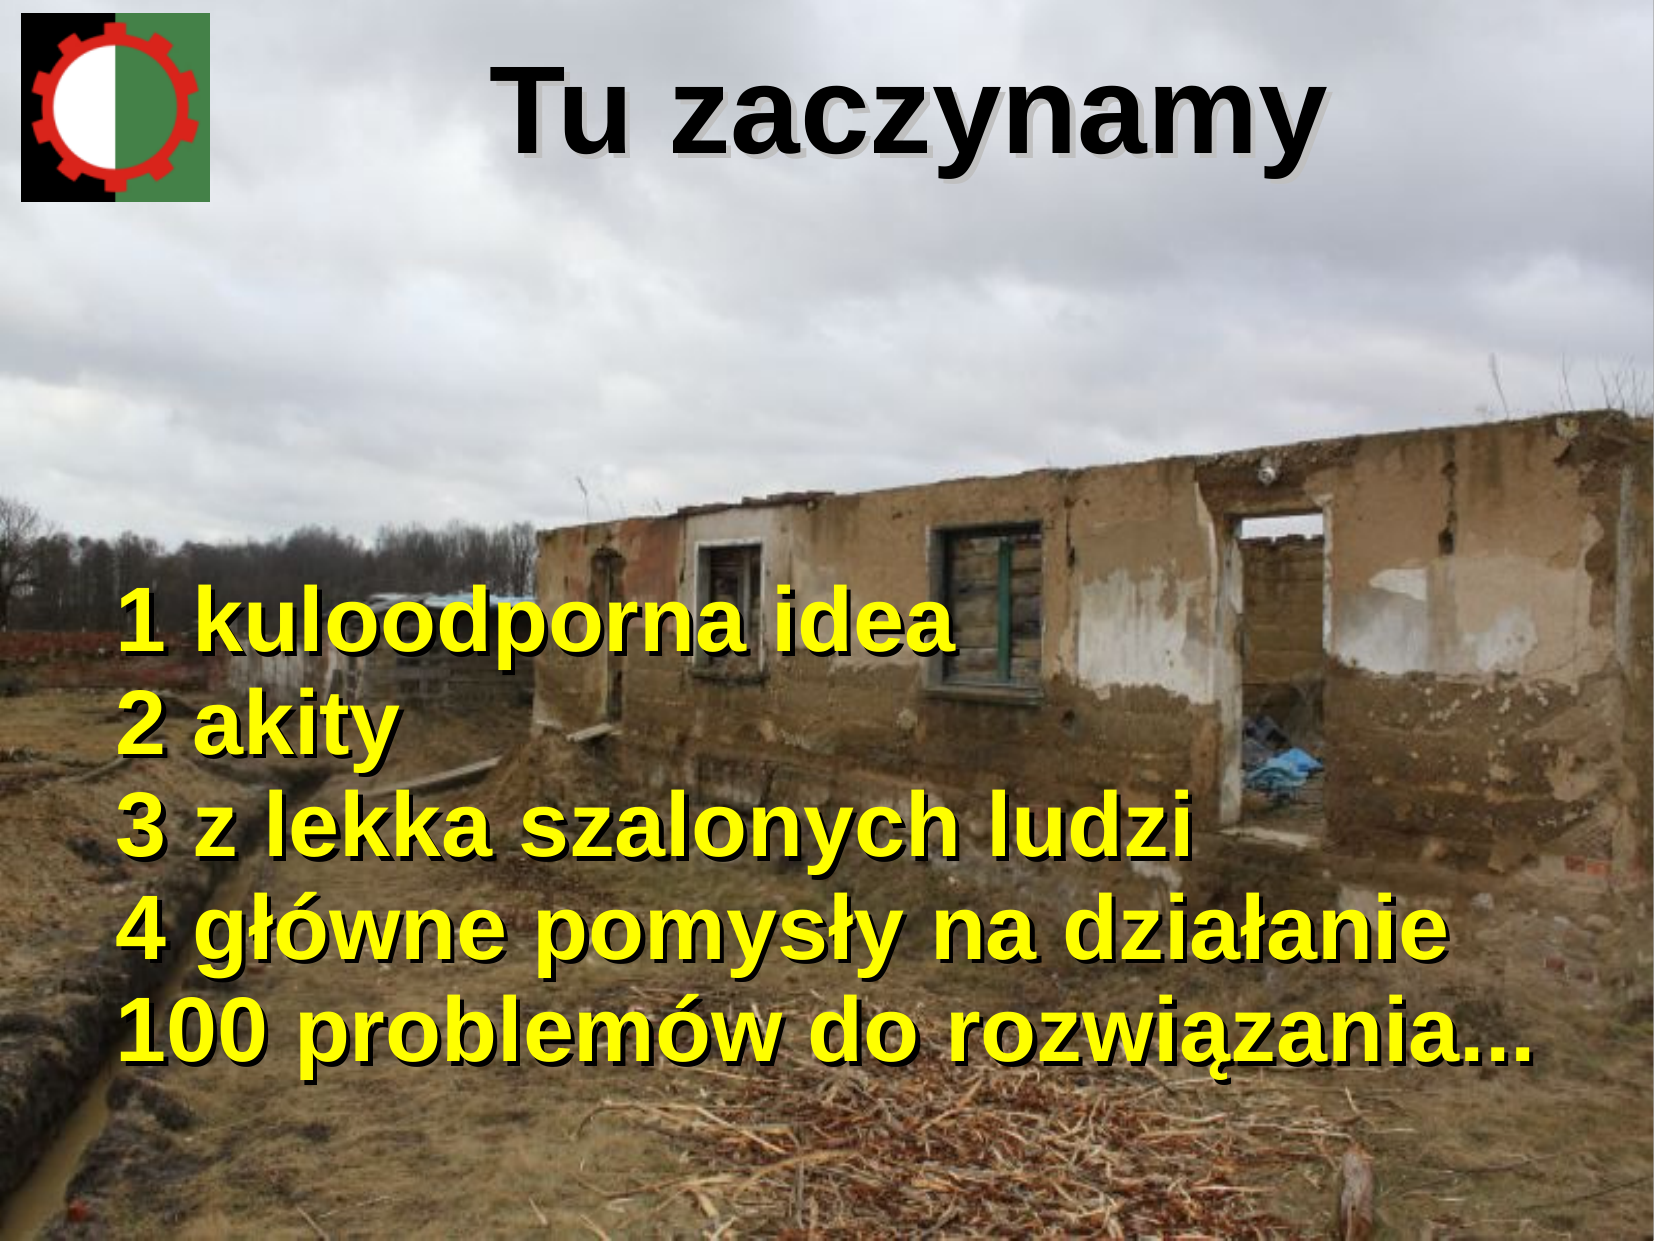

1 kuloodporna idea
2 akity
3 z lekka szalonych ludzi
4 główne pomysły na działanie
100 problemów do rozwiązania...
# Tu zaczynamy